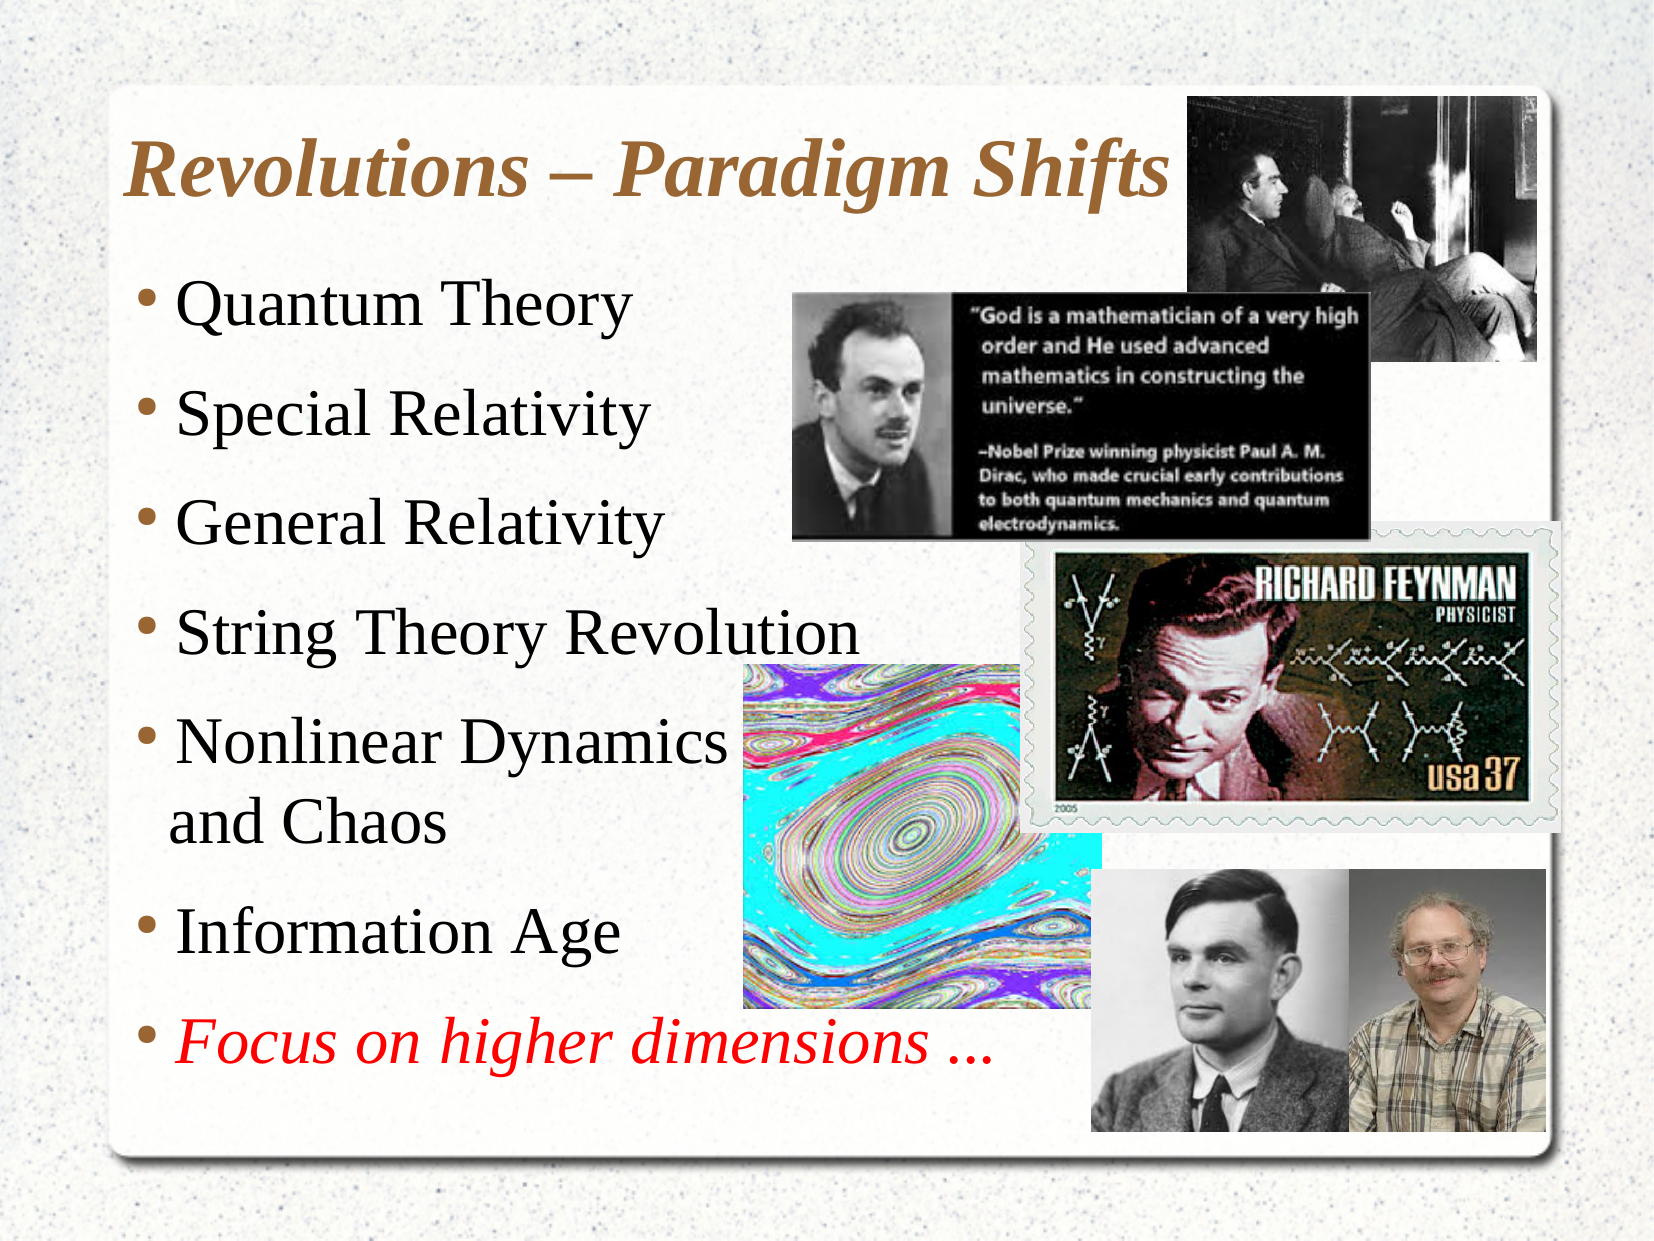

# Revolutions – Paradigm Shifts
 Quantum Theory
 Special Relativity
 General Relativity
 String Theory Revolution
 Nonlinear Dynamics
 and Chaos
 Information Age
 Focus on higher dimensions ...